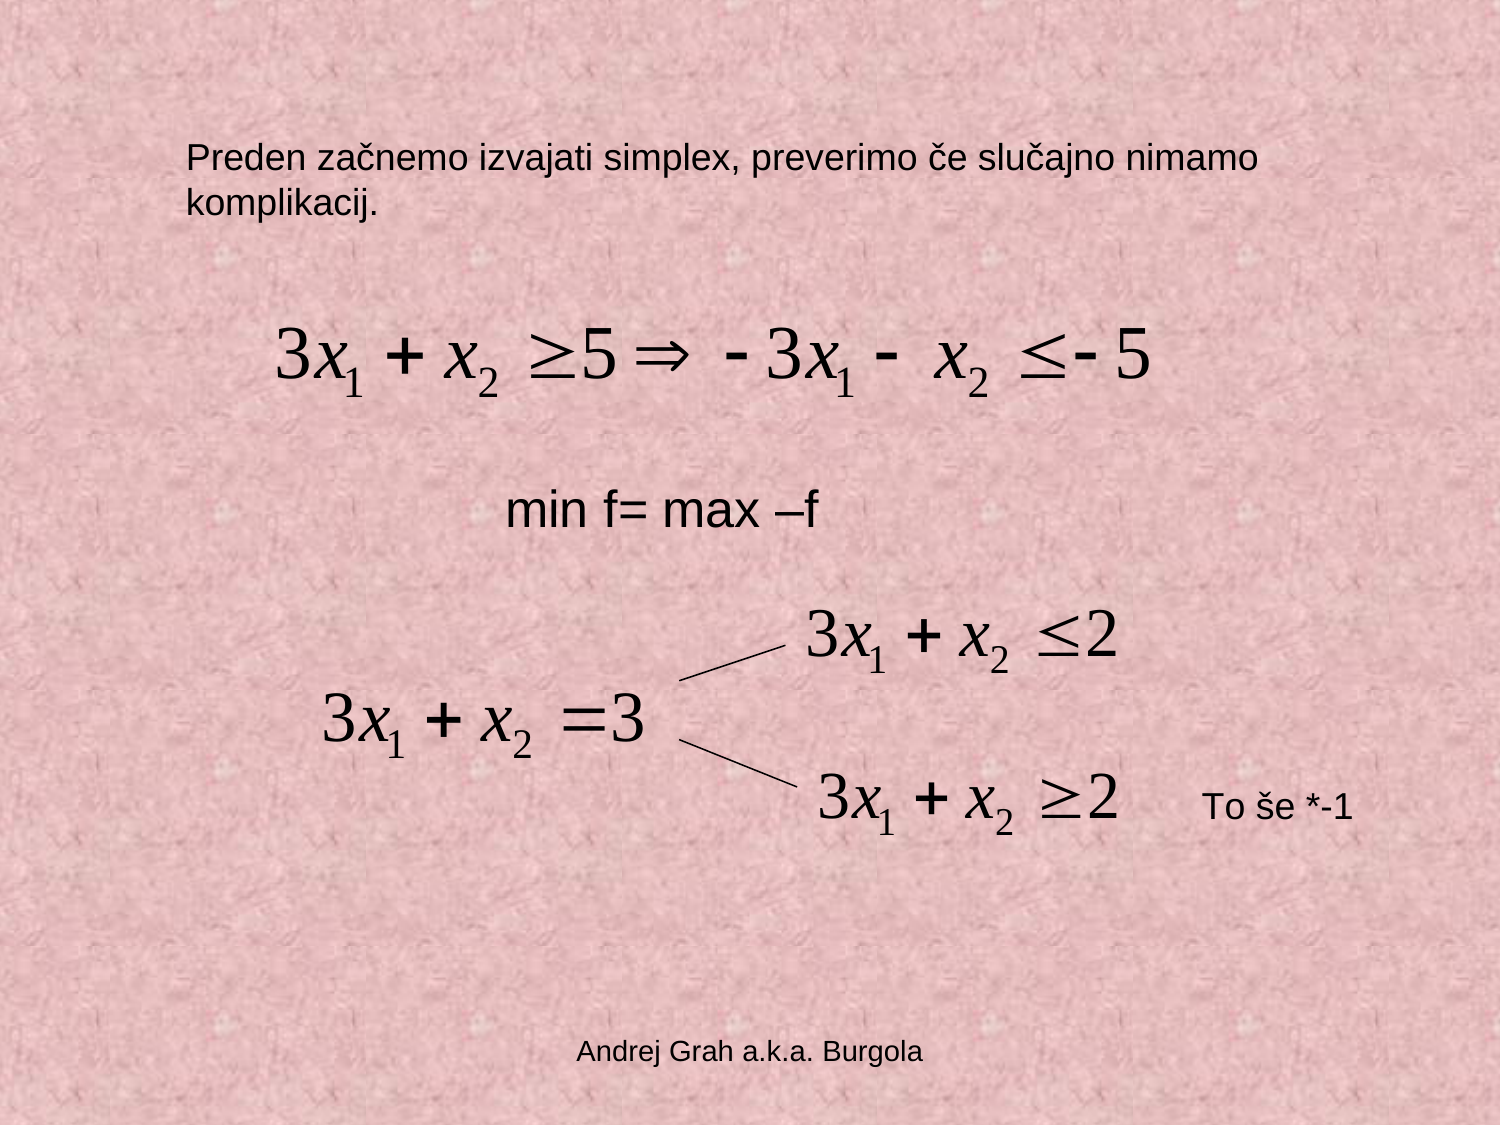

Preden začnemo izvajati simplex, preverimo če slučajno nimamo komplikacij.
min f= max –f
To še *-1
Andrej Grah a.k.a. Burgola